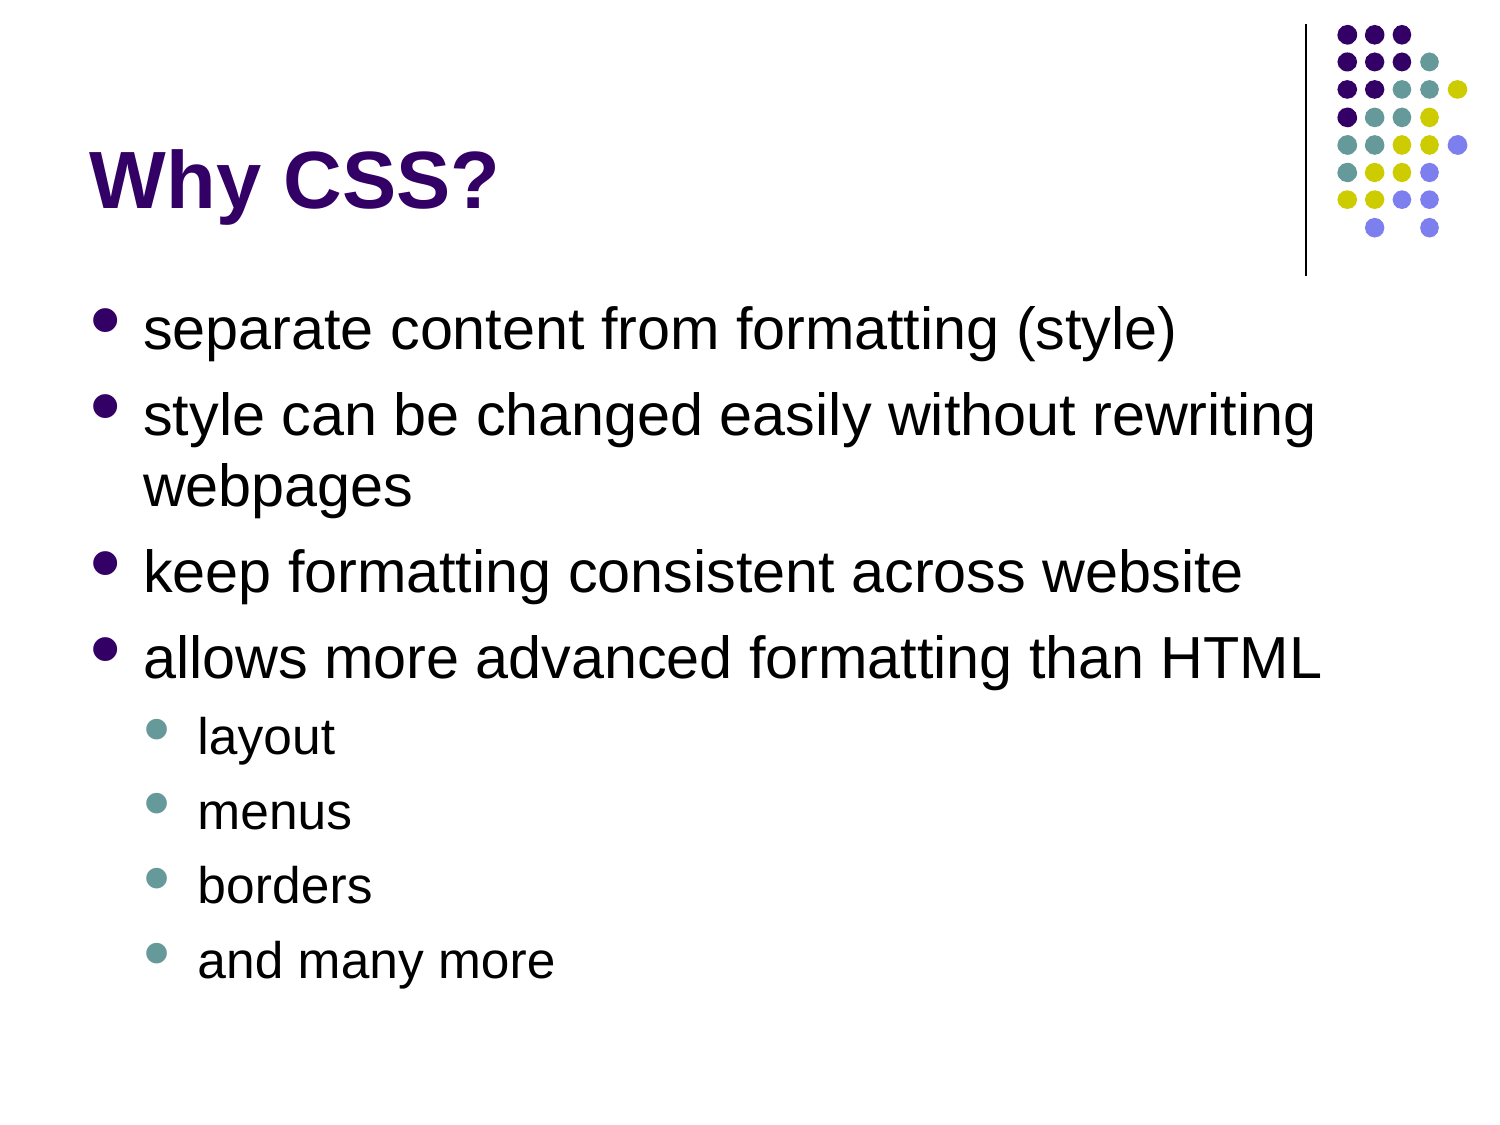

# Why CSS?
separate content from formatting (style)
style can be changed easily without rewriting webpages
keep formatting consistent across website
allows more advanced formatting than HTML
layout
menus
borders
and many more